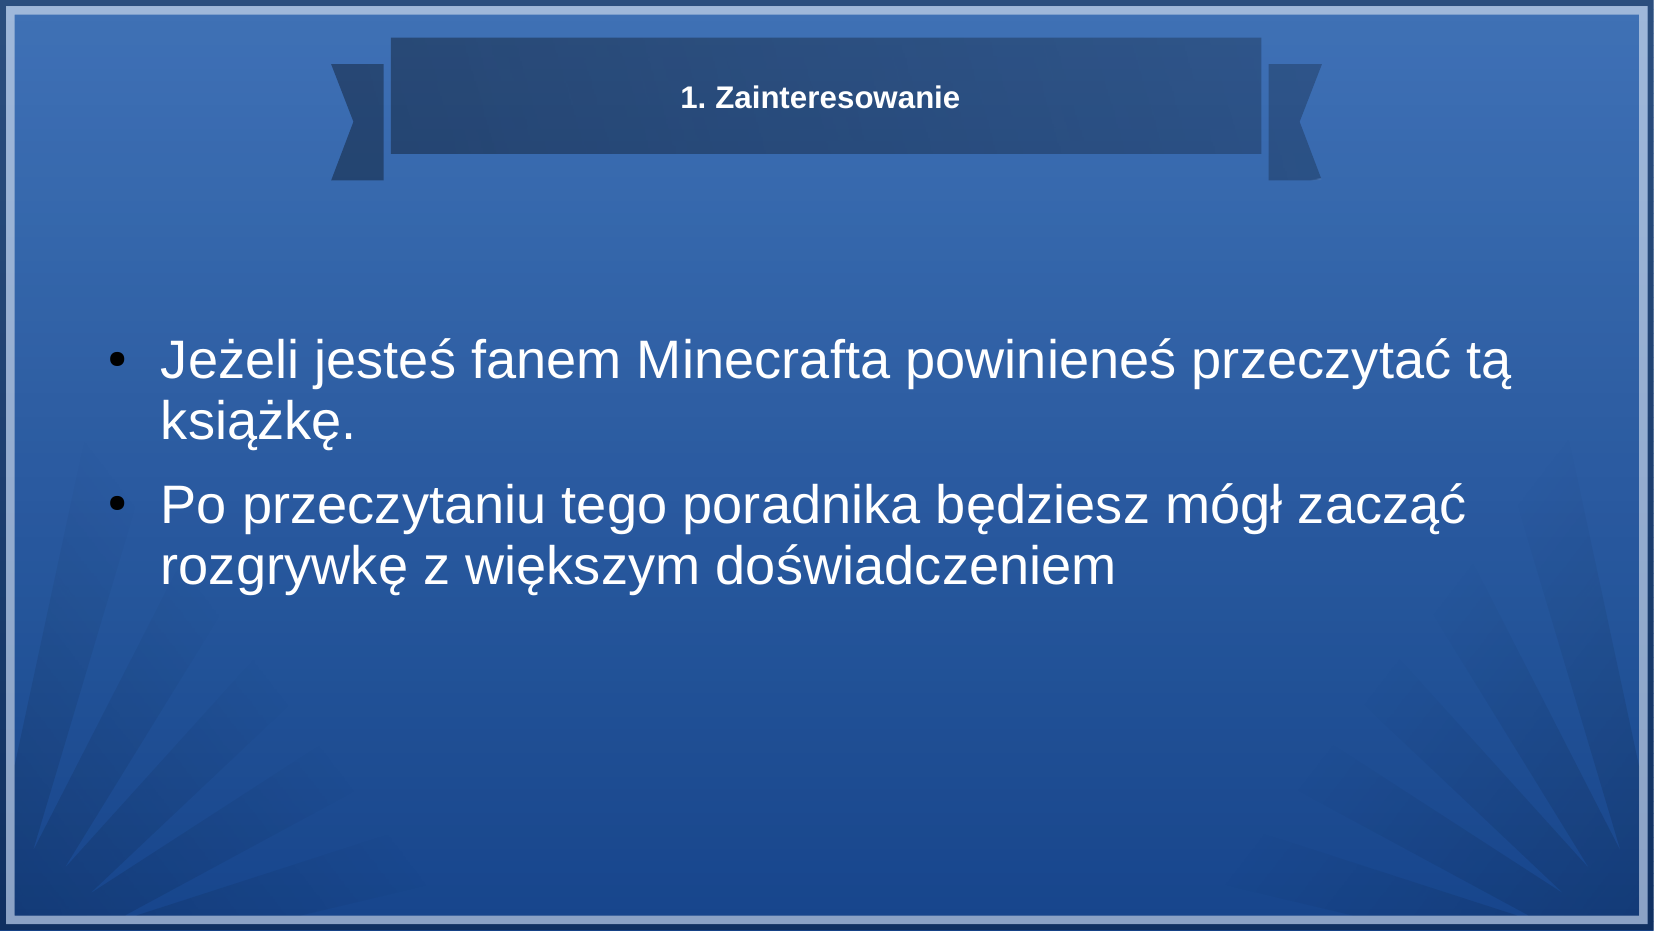

# 1. Zainteresowanie
Jeżeli jesteś fanem Minecrafta powinieneś przeczytać tą książkę.
Po przeczytaniu tego poradnika będziesz mógł zacząć rozgrywkę z większym doświadczeniem